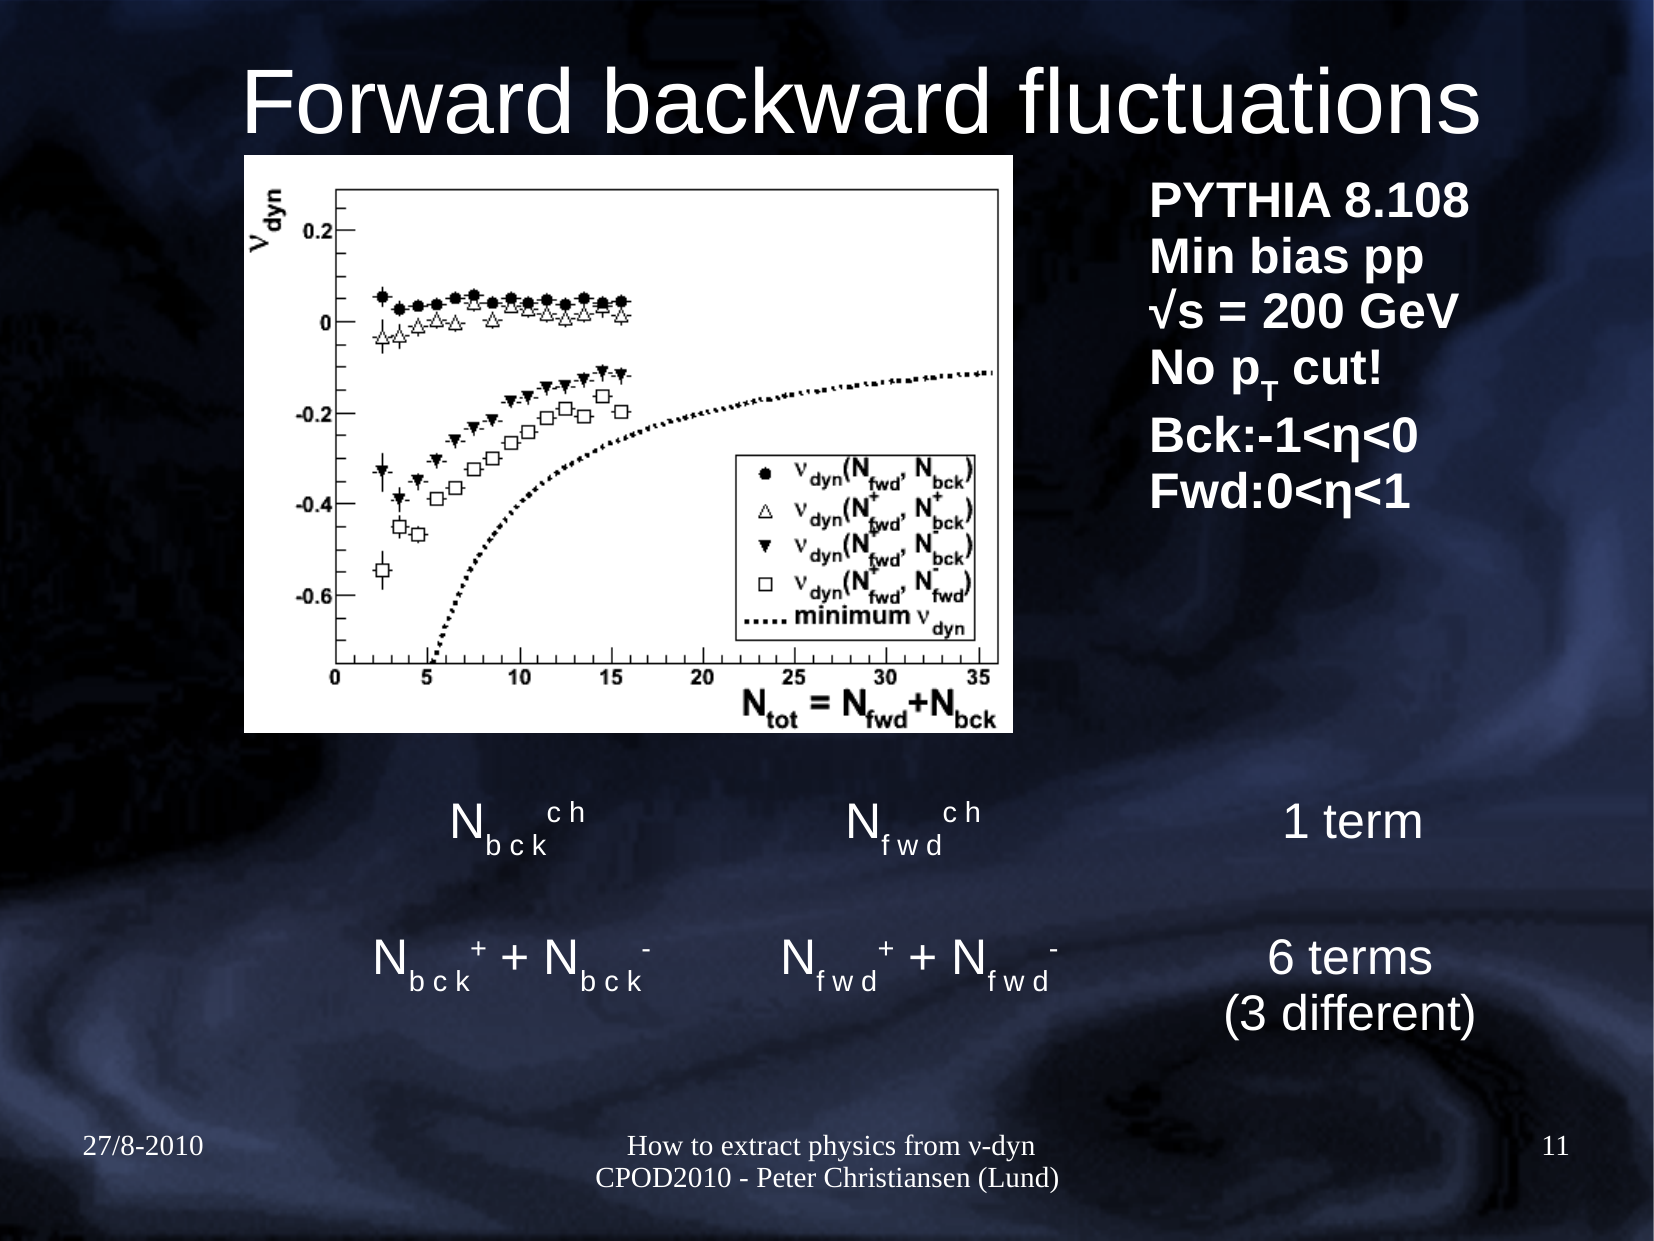

# Forward backward fluctuations
PYTHIA 8.108
Min bias pp
√s = 200 GeV
No pT cut!
Bck:-1<η<0
Fwd:0<η<1
Nb c kc h
Nf w dc h
1 term
Nb c k+ + Nb c k-
Nf w d+ + Nf w d-
6 terms
(3 different)
27/8-2010
11